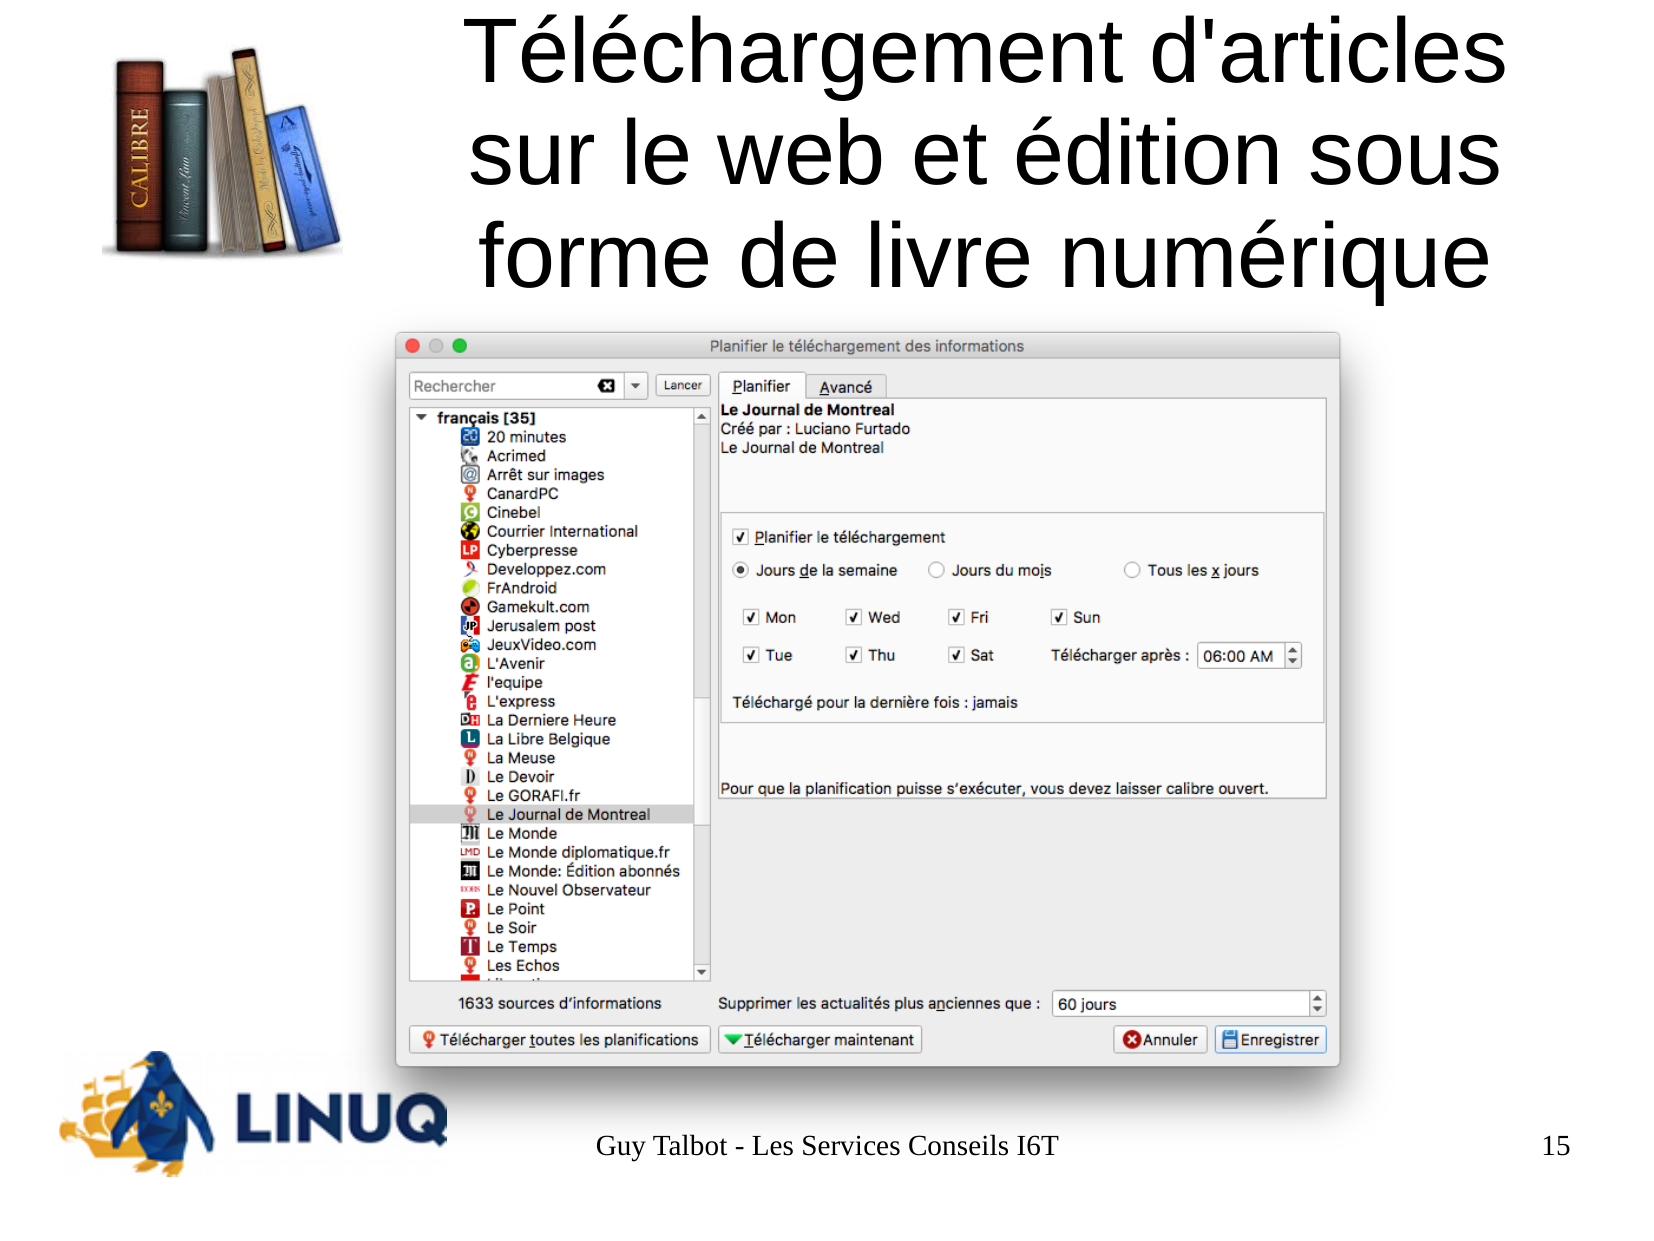

# Téléchargement d'articles sur le web et édition sous forme de livre numérique
Guy Talbot - Les Services Conseils I6T
15